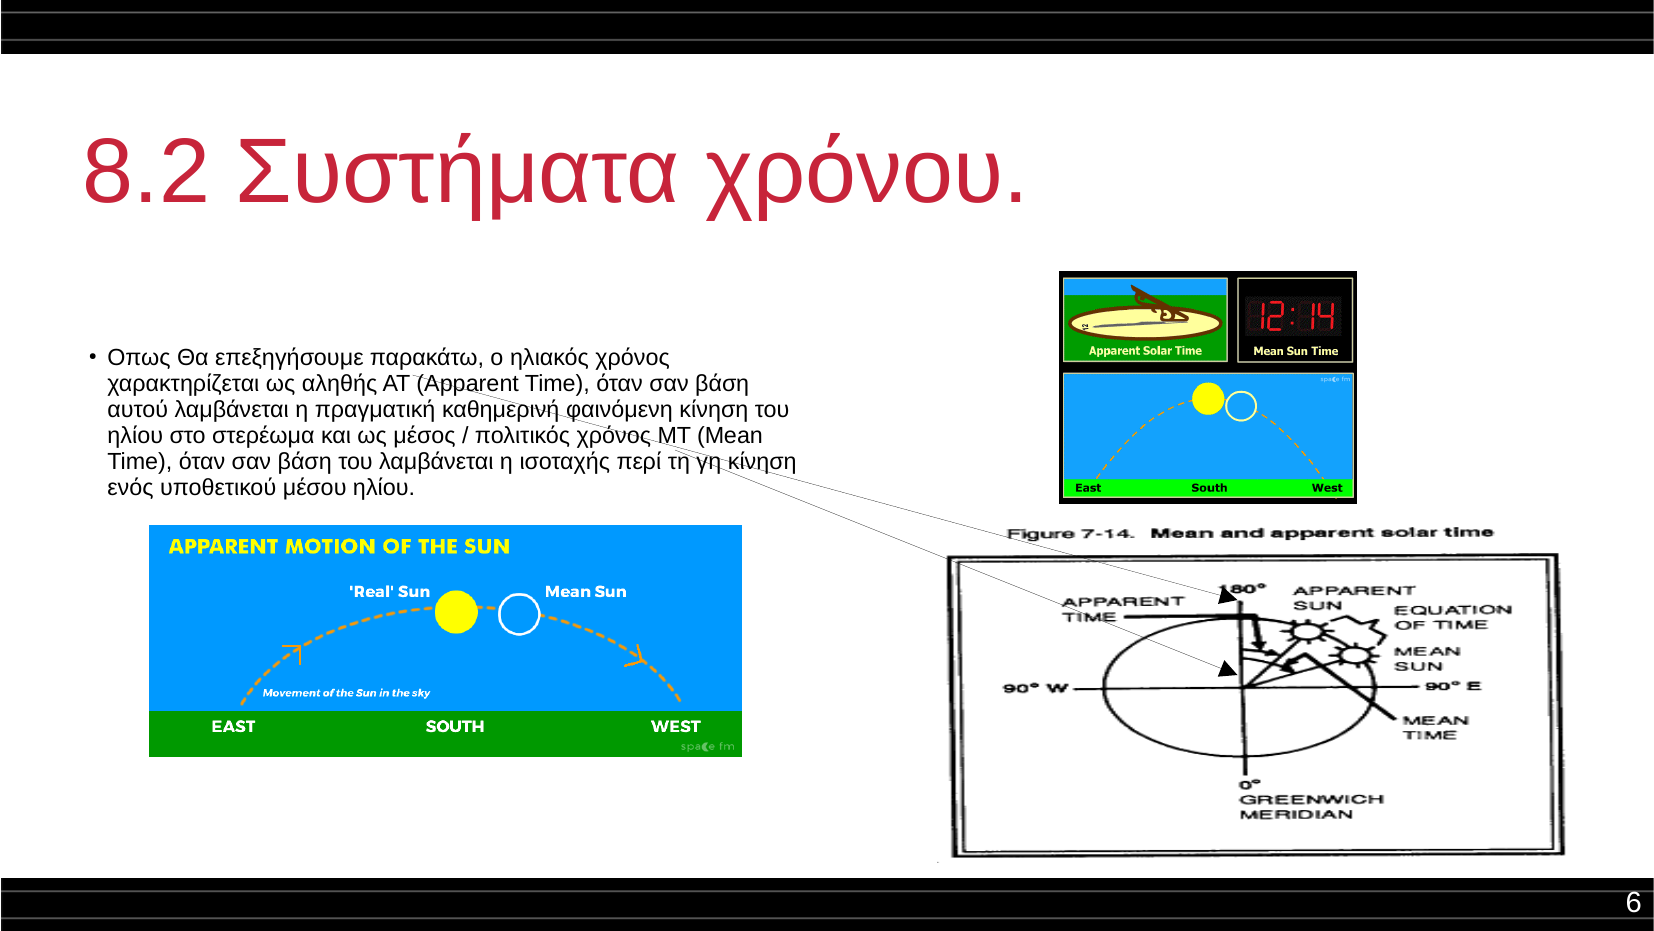

# 8.2 Συστήματα χρόνου.
Οπως Θα επεξηγήσουμε παρακάτω, ο ηλιακός χρόνος χαρακτηρίζεται ως αληθής ΑΤ (Apparent Time), όταν σαν βάση αυτού λαμβάνεται η πραγματική καθημερινή φαινόμενη κίνηση του ηλίου στο στερέωμα και ως μέσος / πολιτικός χρόνος ΜΤ (Mean Time), όταν σαν βάση του λαμβάνεται η ισοταχής περί τη γη κίνηση ενός υποθετικού μέσου ηλίου.